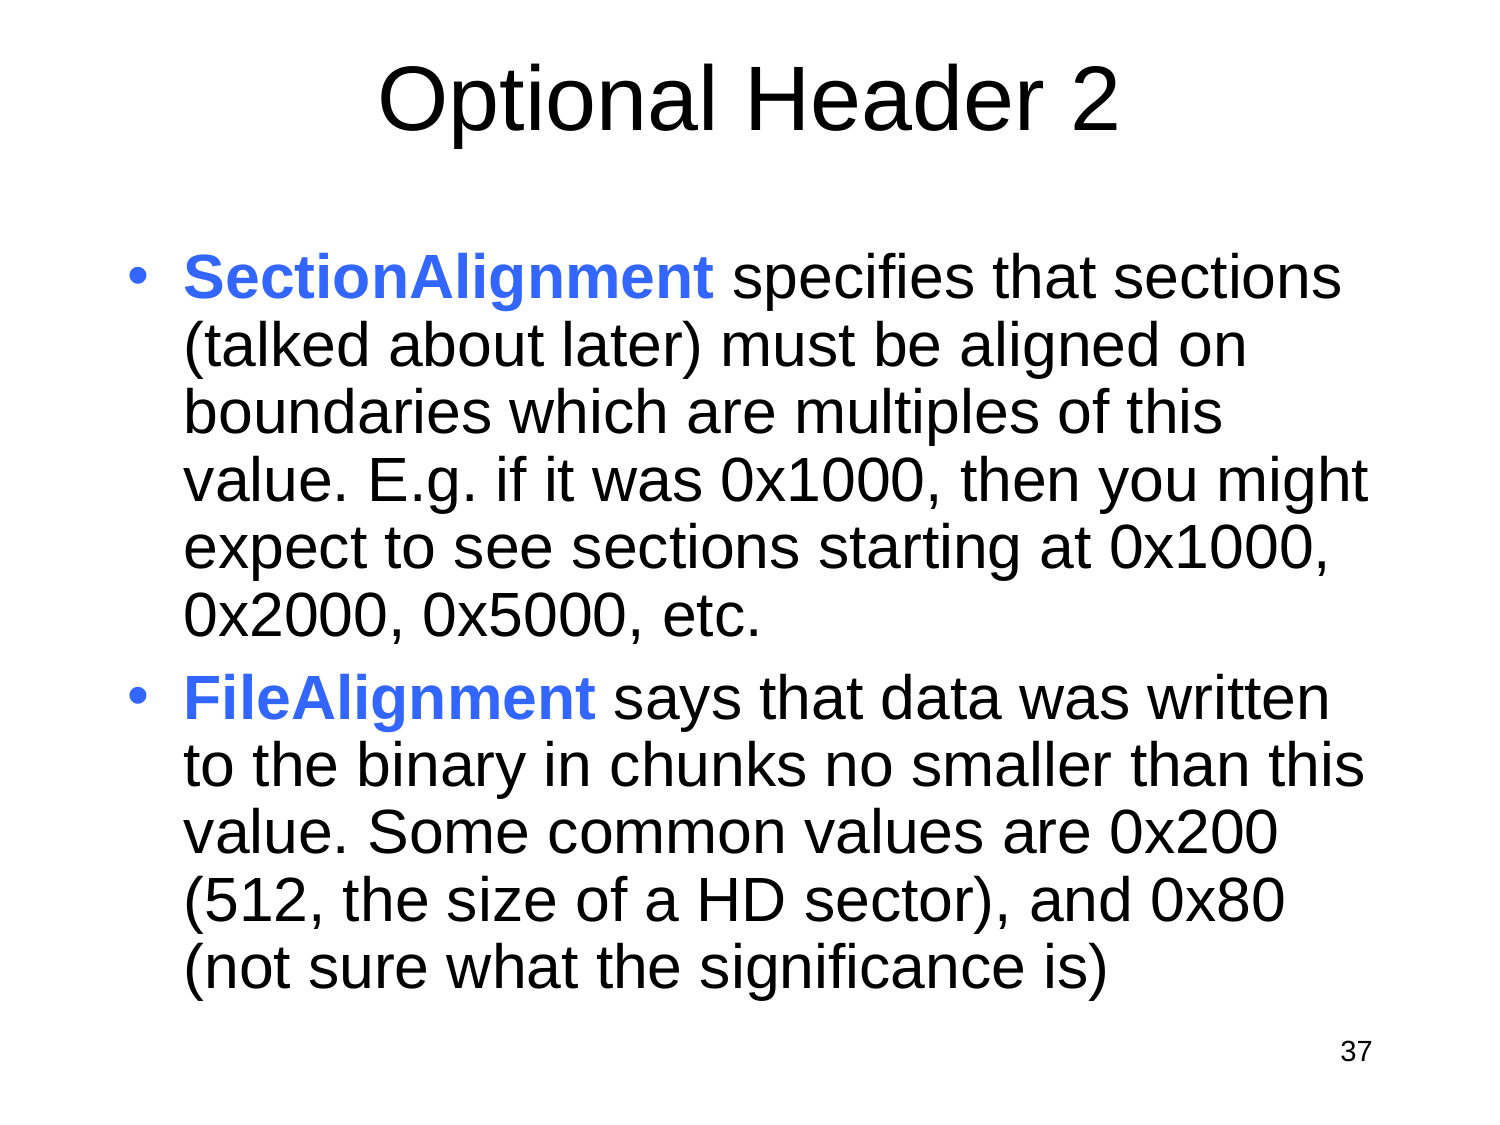

# Optional Header 2
SectionAlignment specifies that sections (talked about later) must be aligned on boundaries which are multiples of this value. E.g. if it was 0x1000, then you might expect to see sections starting at 0x1000, 0x2000, 0x5000, etc.
FileAlignment says that data was written to the binary in chunks no smaller than this value. Some common values are 0x200 (512, the size of a HD sector), and 0x80 (not sure what the significance is)